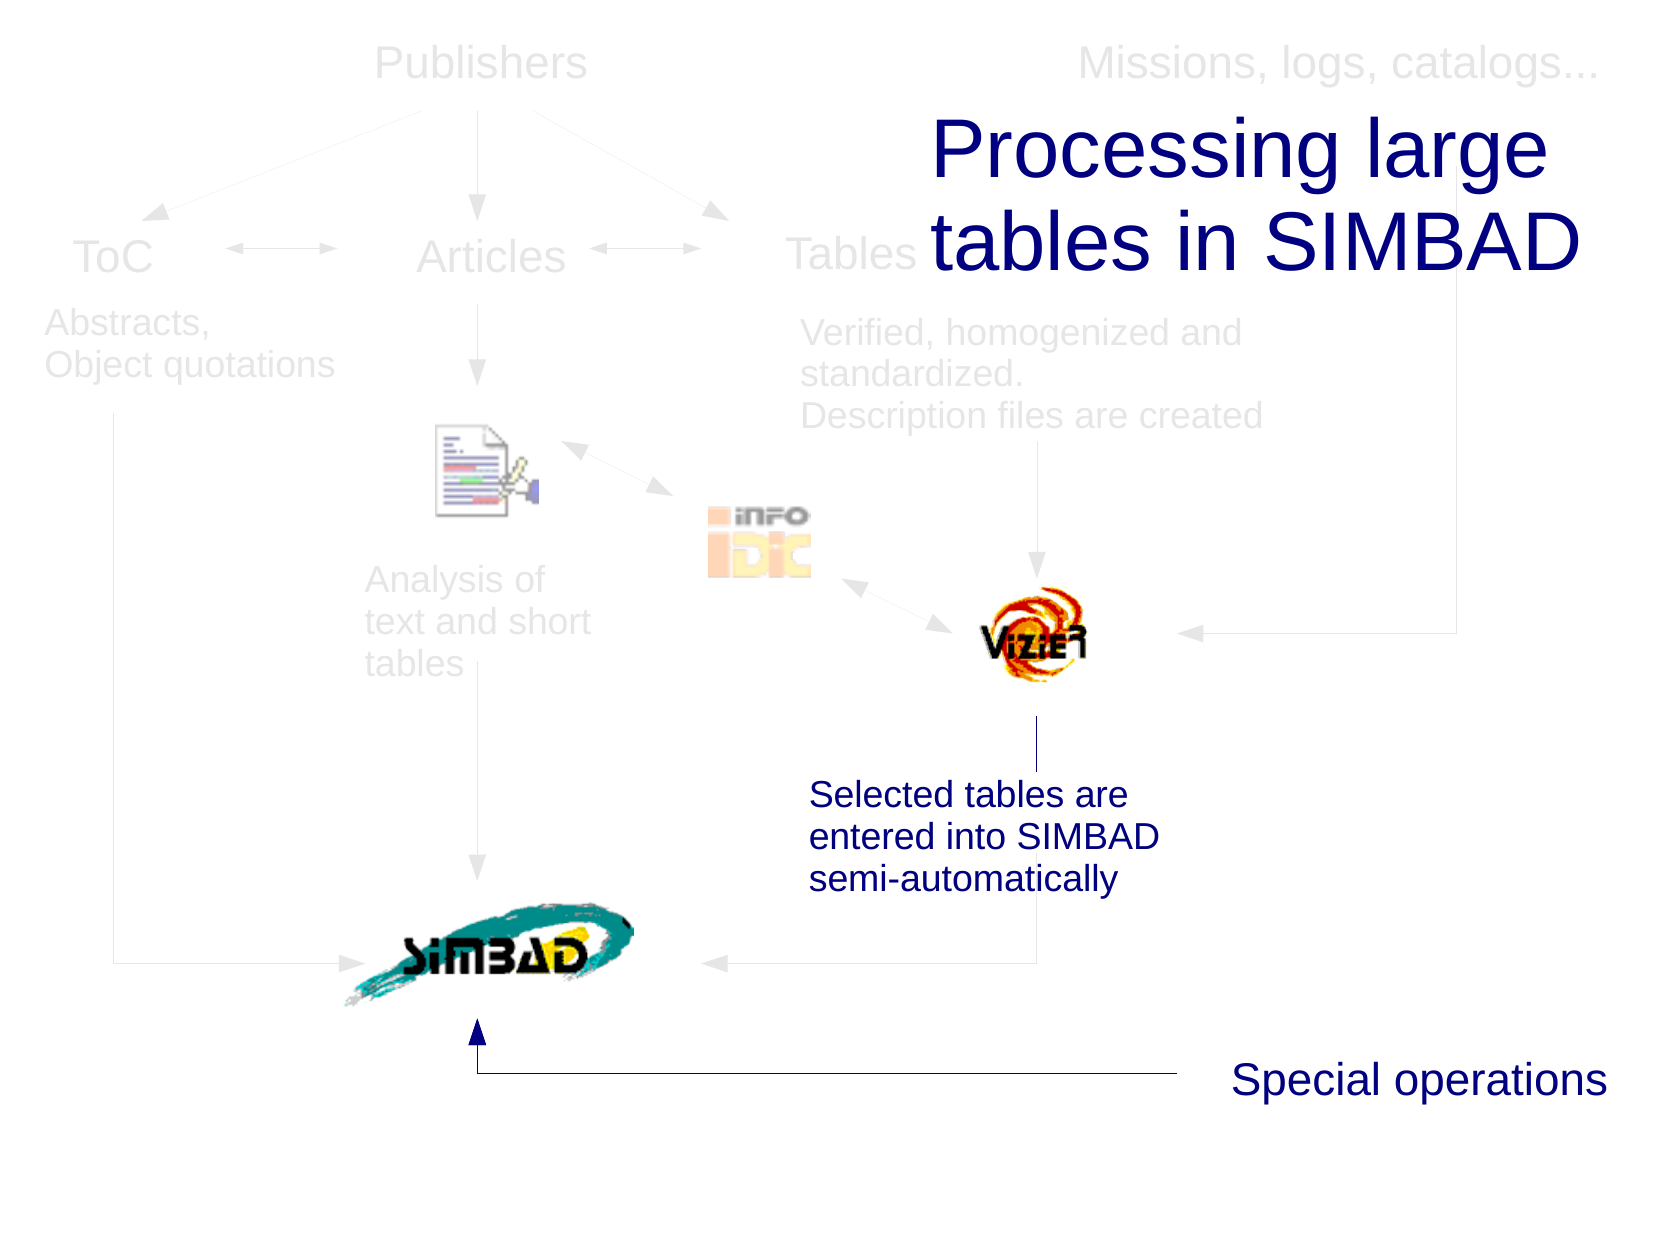

Publishers
Missions, logs, catalogs...
Tables
ToC
Articles
Abstracts,
Object quotations
Verified, homogenized and standardized.
Description files are created
Analysis of text and short tables
Selected tables are entered into SIMBAD semi-automatically
Special operations
Processing large tables in SIMBAD
Selected tables are entered into SIMBAD semi-automatically
Special operations